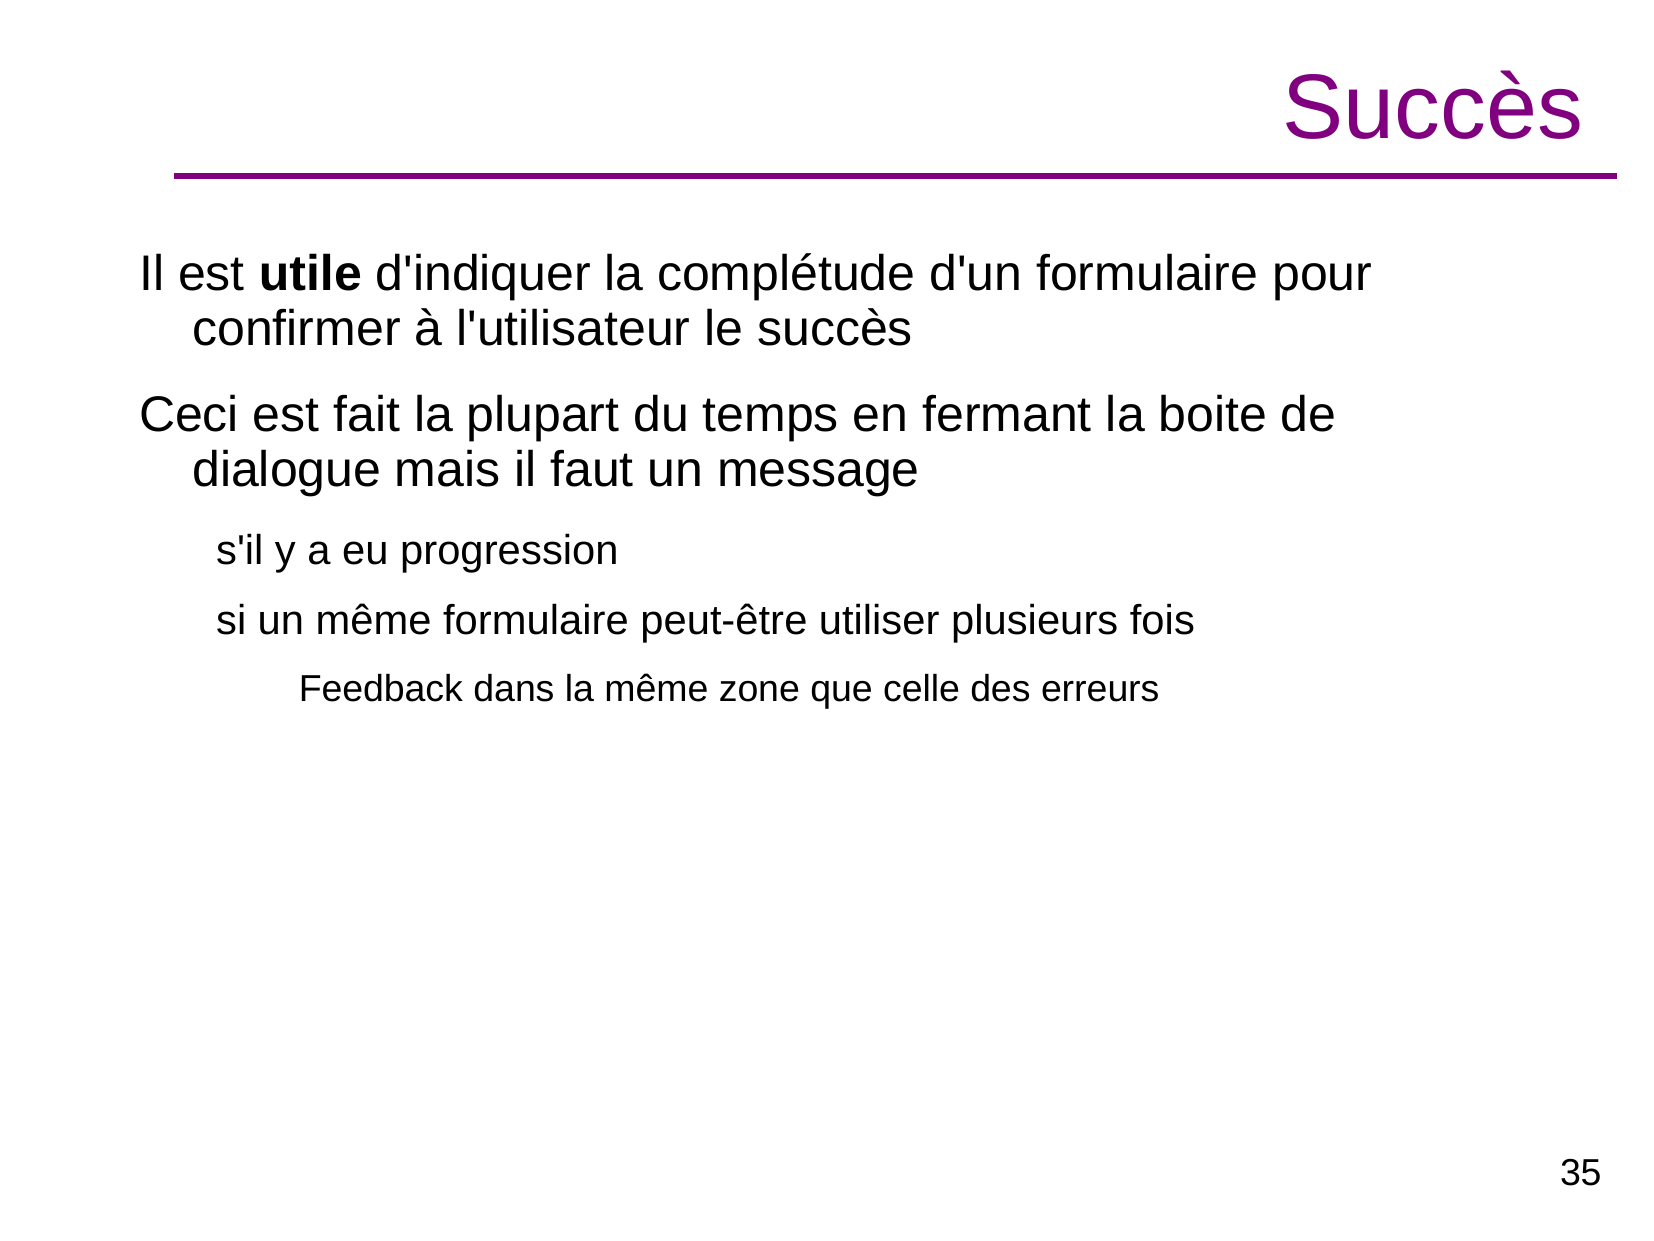

# Succès
Il est utile d'indiquer la complétude d'un formulaire pour confirmer à l'utilisateur le succès
Ceci est fait la plupart du temps en fermant la boite de dialogue mais il faut un message
s'il y a eu progression
si un même formulaire peut-être utiliser plusieurs fois
Feedback dans la même zone que celle des erreurs